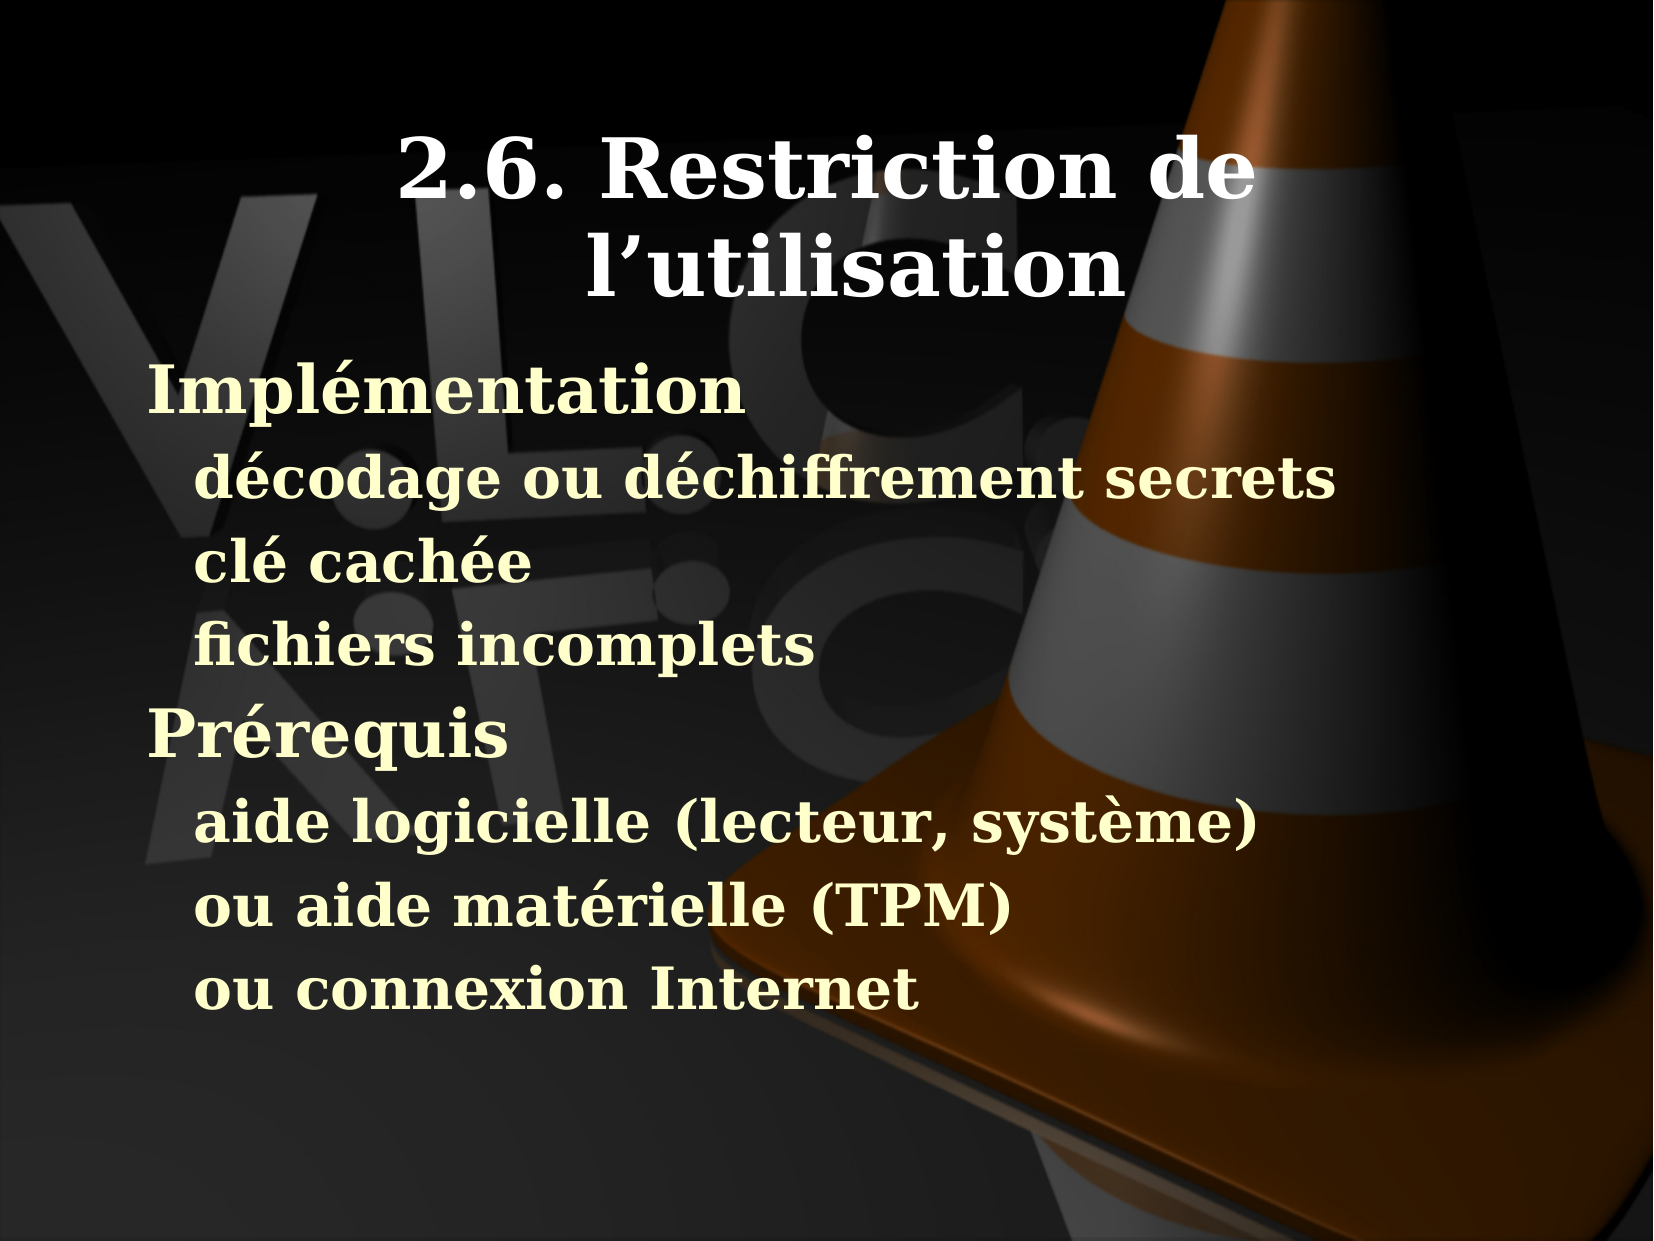

# 2.6. Restriction de l’utilisation
Implémentation
décodage ou déchiffrement secrets
clé cachée
fichiers incomplets
Prérequis
aide logicielle (lecteur, système)
ou aide matérielle (TPM)
ou connexion Internet